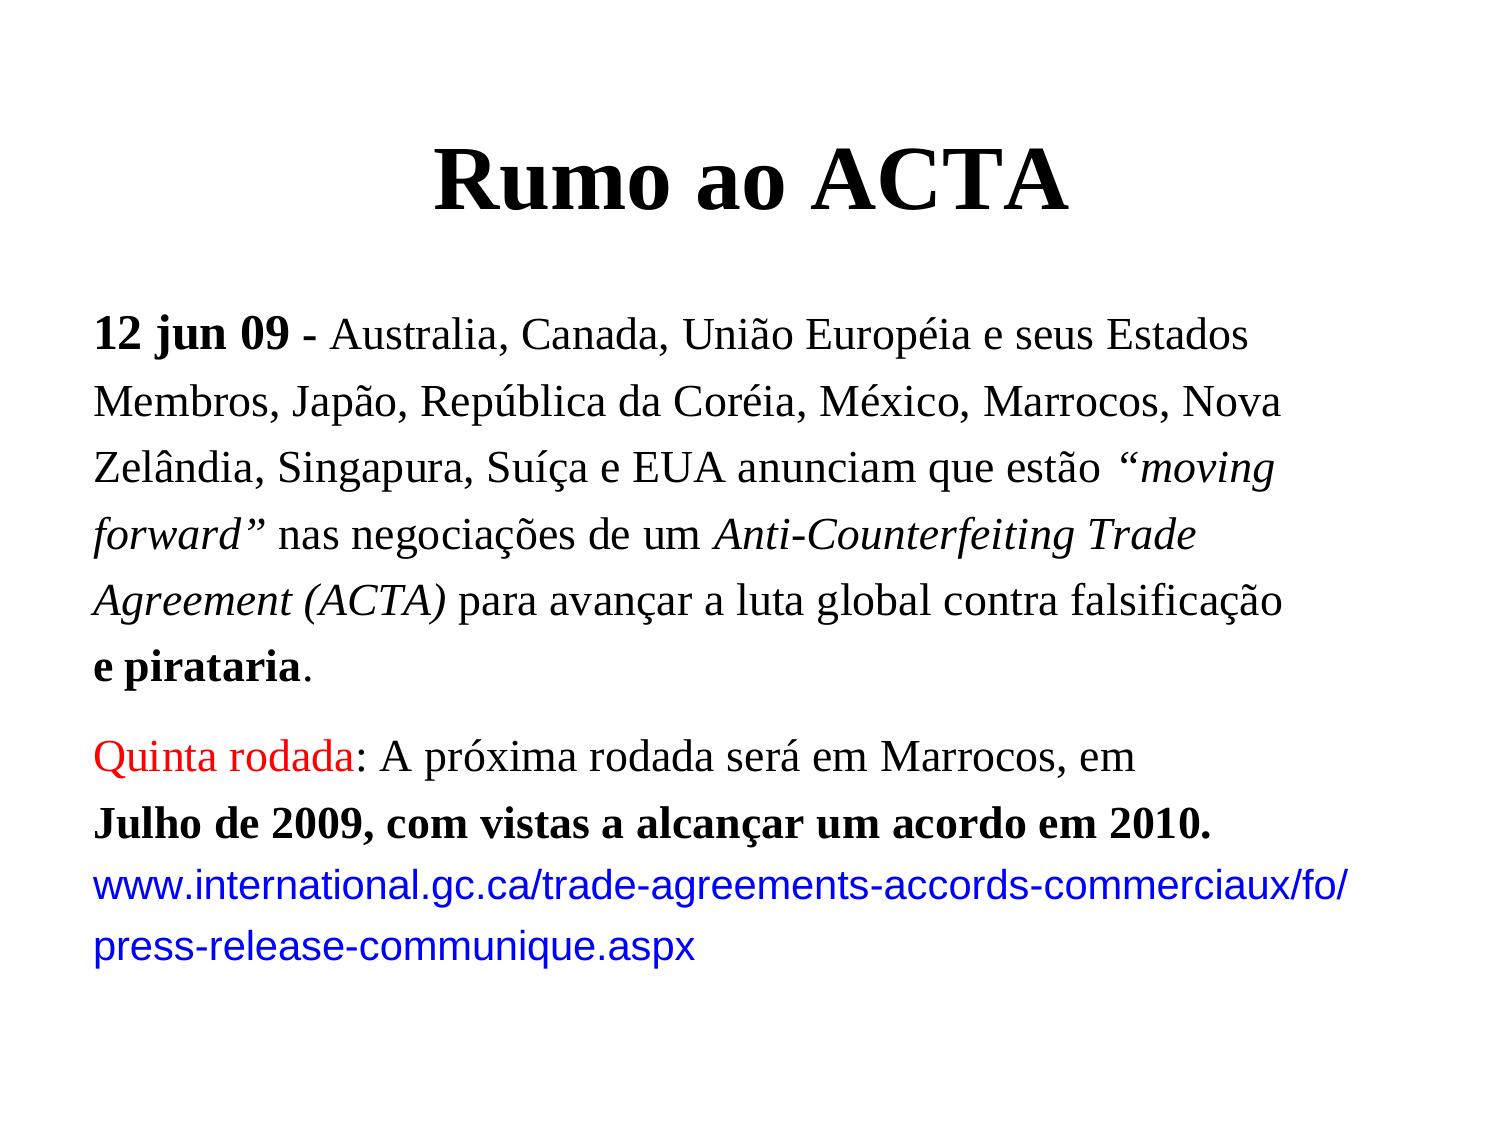

# Rumo ao ACTA
12 jun 09 - Australia, Canada, União Européia e seus Estados Membros, Japão, República da Coréia, México, Marrocos, Nova Zelândia, Singapura, Suíça e EUA anunciam que estão “moving forward” nas negociações de um Anti-Counterfeiting Trade Agreement (ACTA) para avançar a luta global contra falsificação
e pirataria.
Quinta rodada: A próxima rodada será em Marrocos, em
Julho de 2009, com vistas a alcançar um acordo em 2010.
www.international.gc.ca/trade-agreements-accords-commerciaux/fo/press-release-communique.aspx